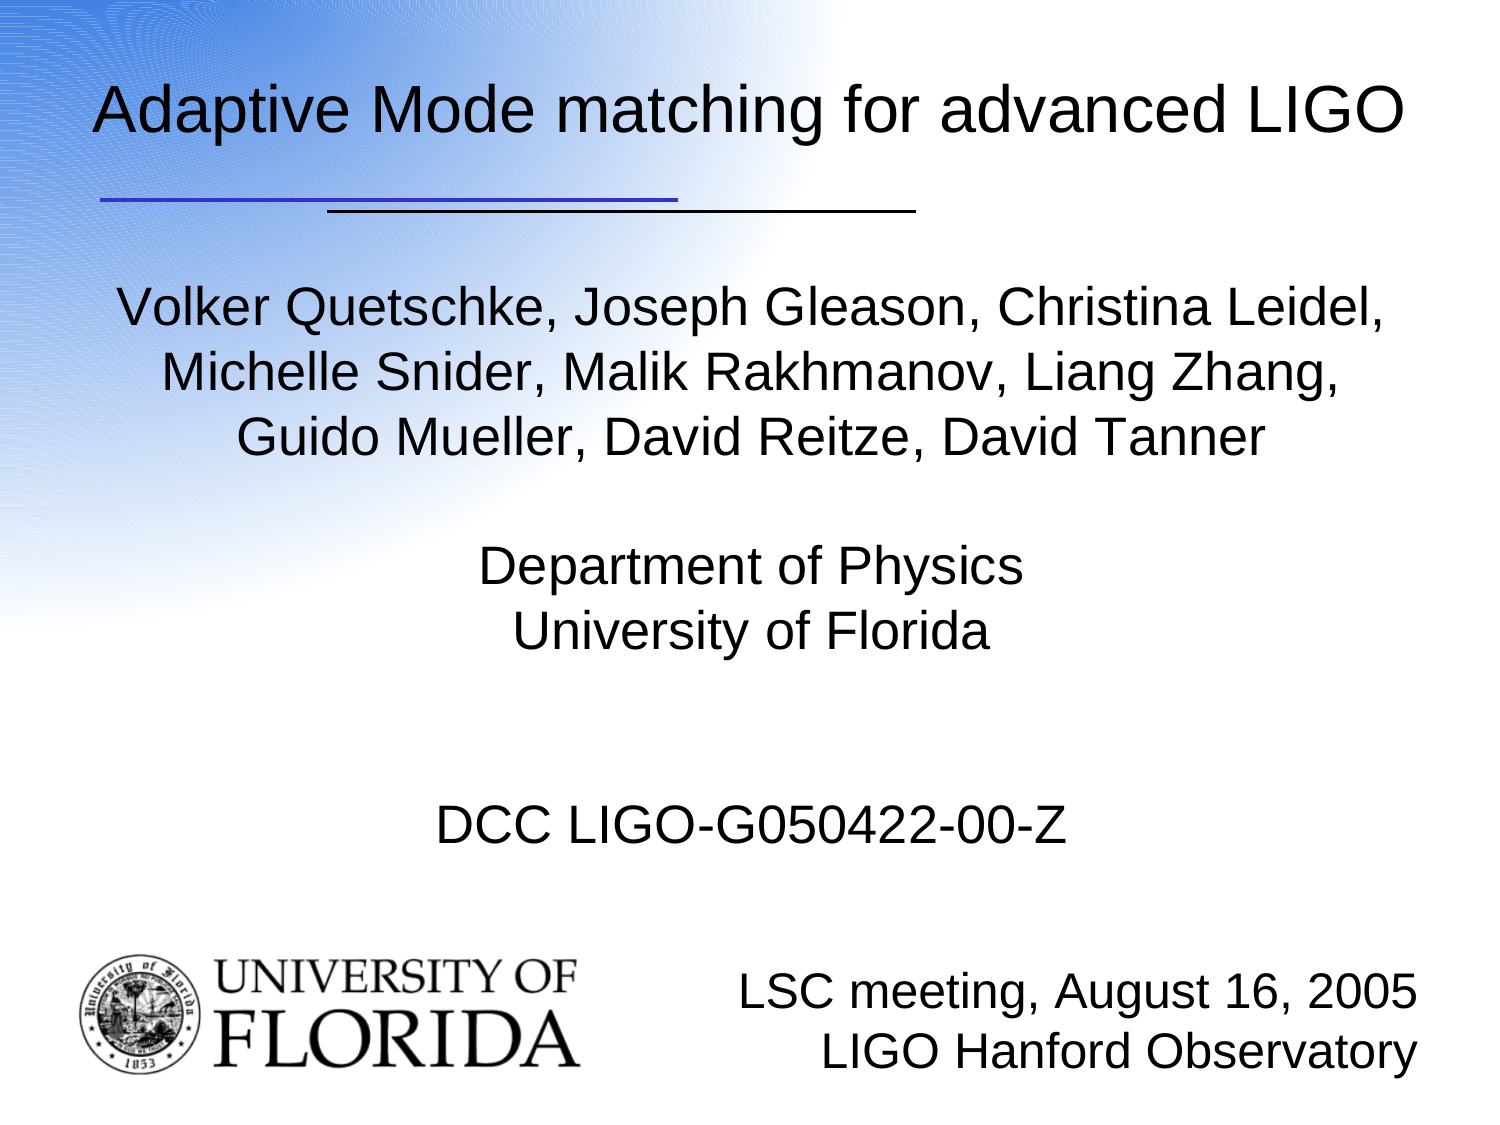

# Adaptive Mode matching for advanced LIGO
Volker Quetschke, Joseph Gleason, Christina Leidel, Michelle Snider, Malik Rakhmanov, Liang Zhang, Guido Mueller, David Reitze, David Tanner
Department of Physics
University of Florida
DCC LIGO-G050422-00-Z
LSC meeting, August 16, 2005
LIGO Hanford Observatory